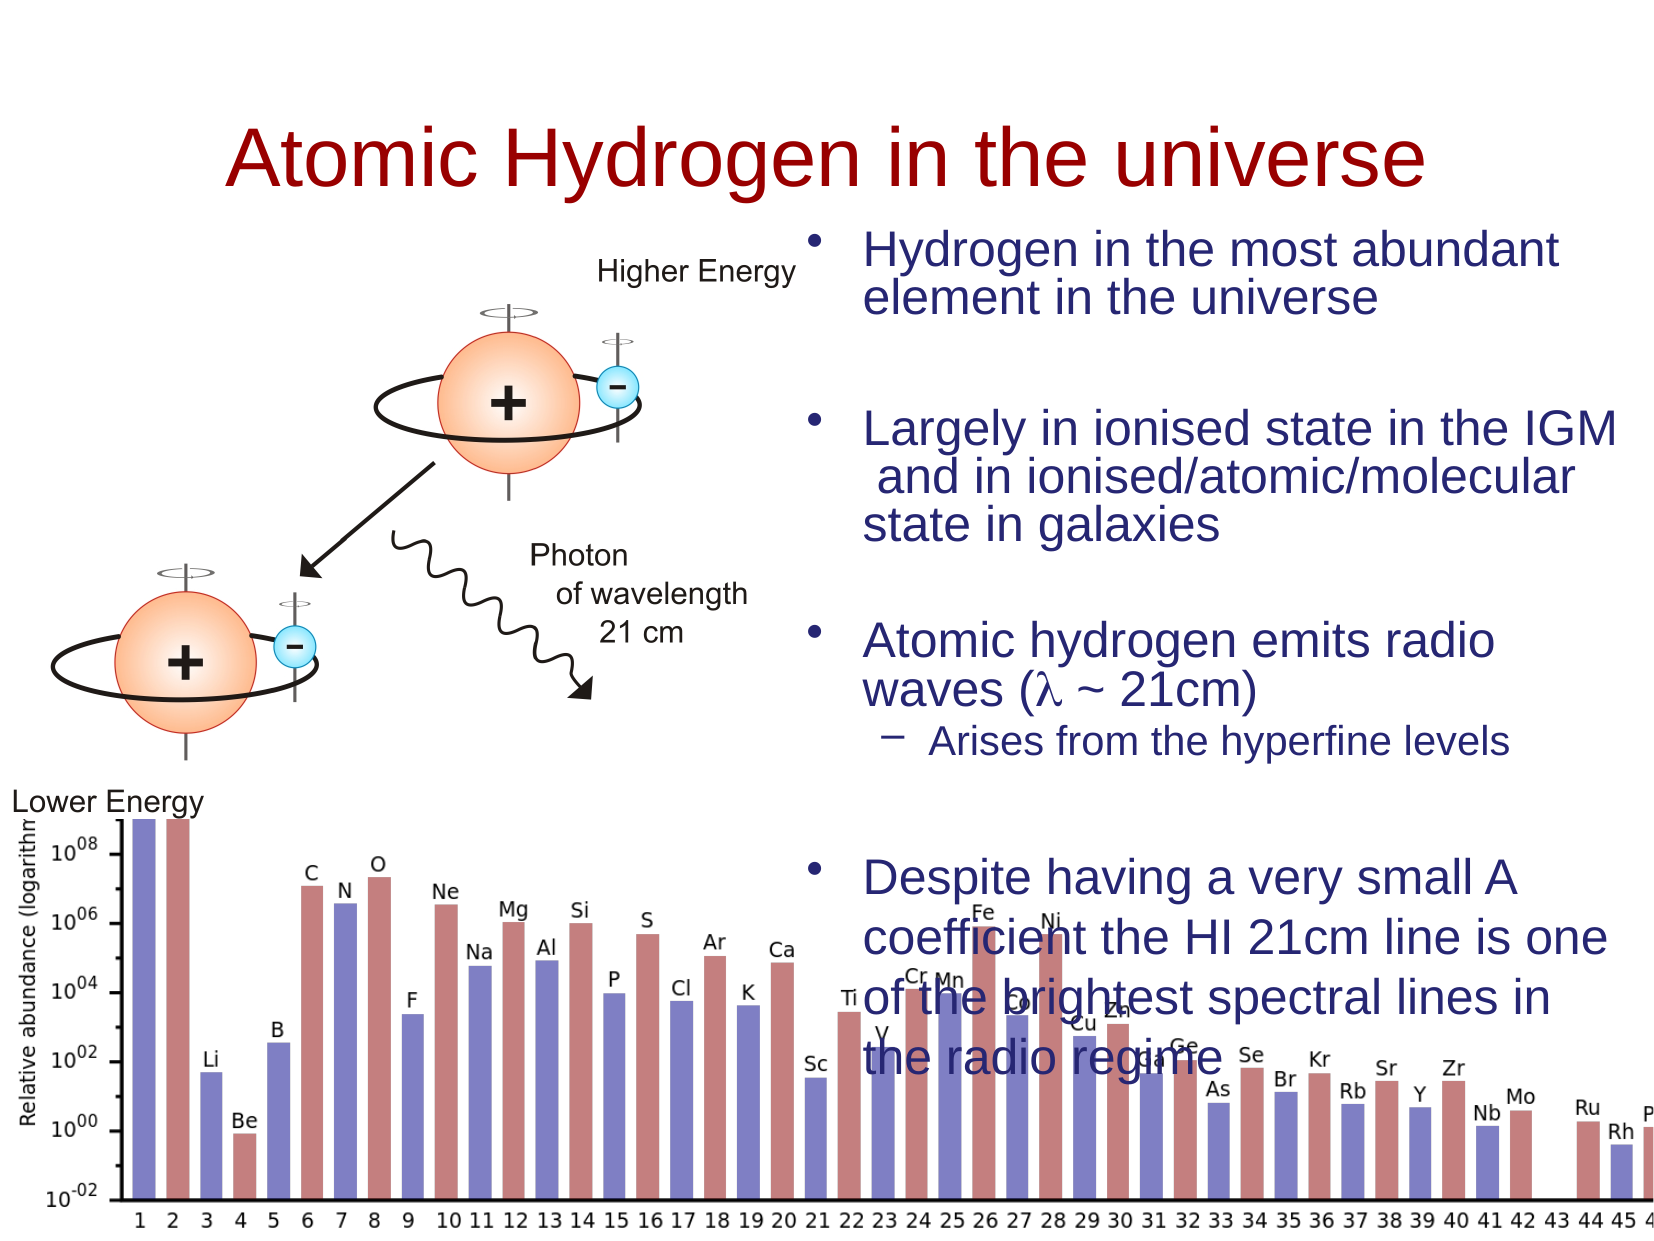

# Atomic Hydrogen in the universe
Hydrogen in the most abundant element in the universe
Largely in ionised state in the IGM and in ionised/atomic/molecular state in galaxies
Atomic hydrogen emits radio waves (l ~ 21cm)
Arises from the hyperfine levels
Despite having a very small A coefficient the HI 21cm line is one of the brightest spectral lines in the radio regime